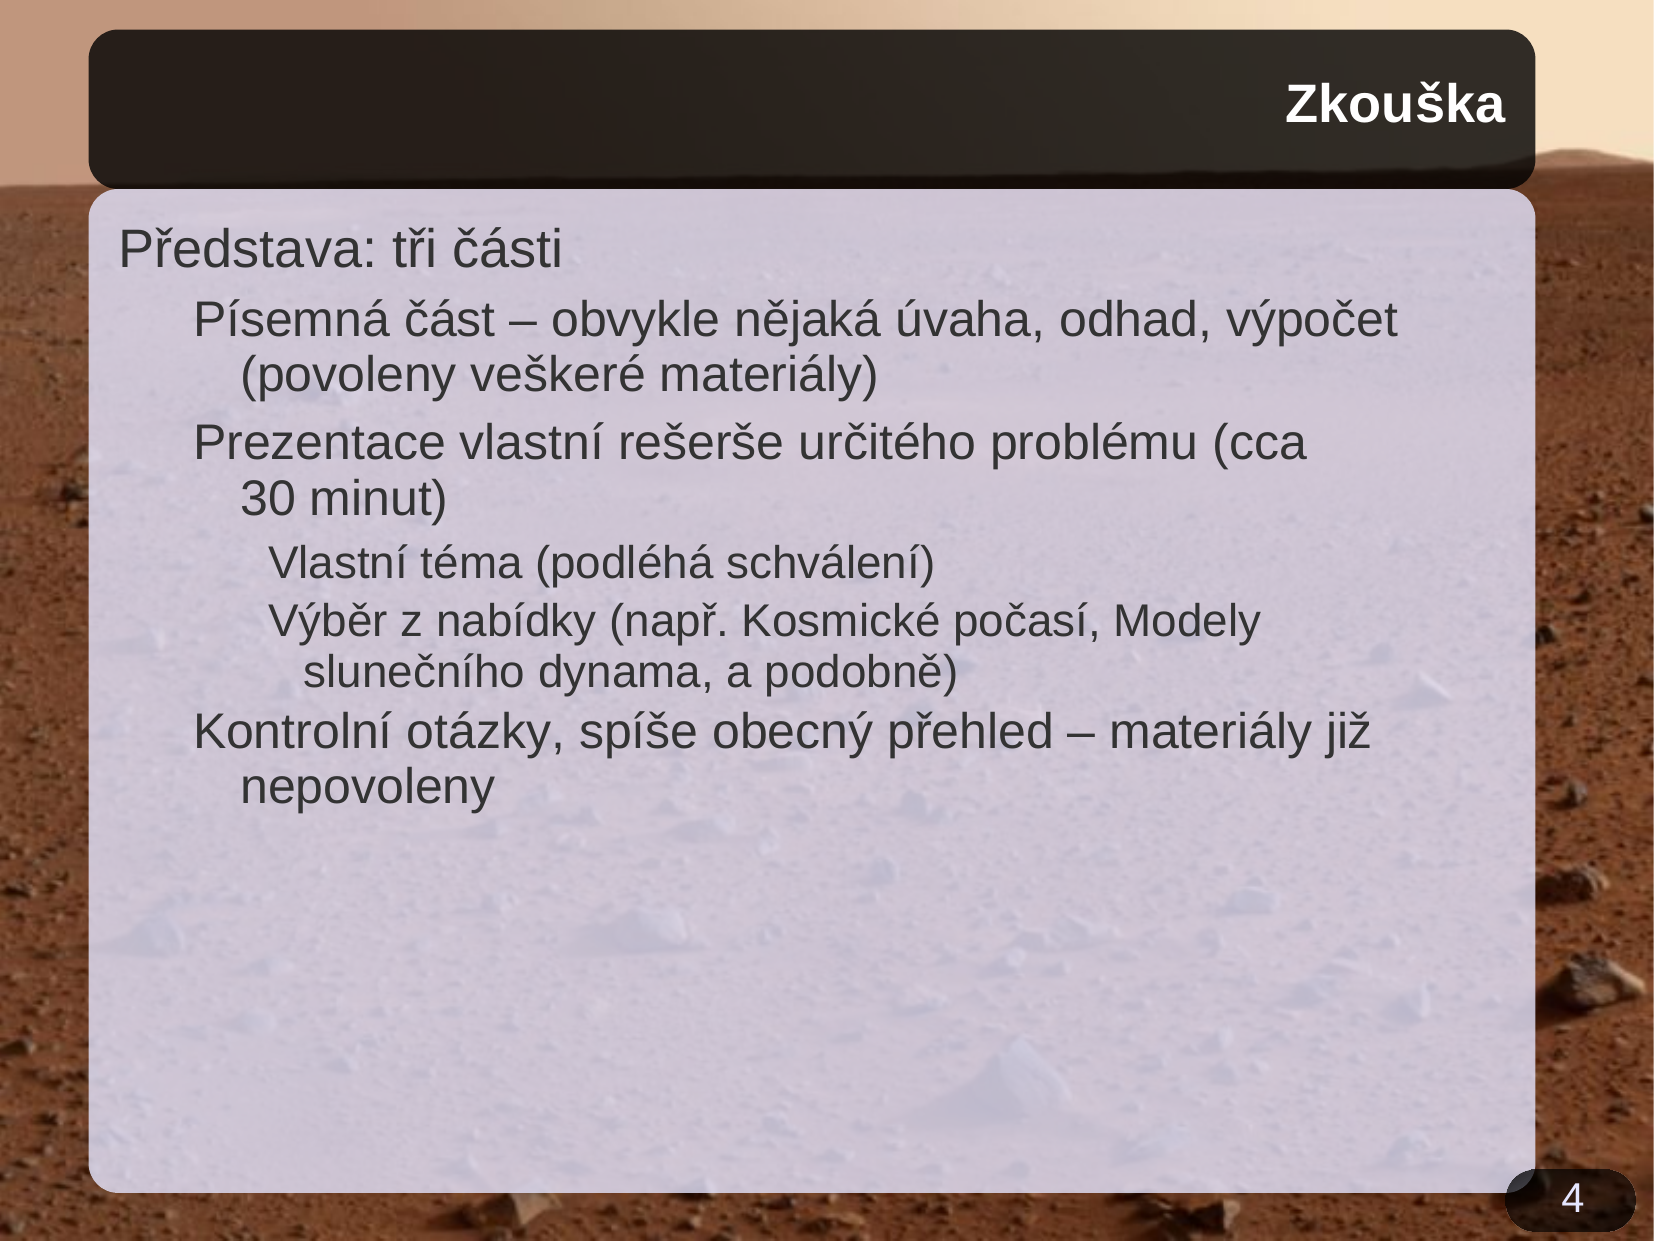

# Zkouška
Představa: tři části
Písemná část – obvykle nějaká úvaha, odhad, výpočet (povoleny veškeré materiály)
Prezentace vlastní rešerše určitého problému (cca 30 minut)
Vlastní téma (podléhá schválení)
Výběr z nabídky (např. Kosmické počasí, Modely slunečního dynama, a podobně)
Kontrolní otázky, spíše obecný přehled – materiály již nepovoleny